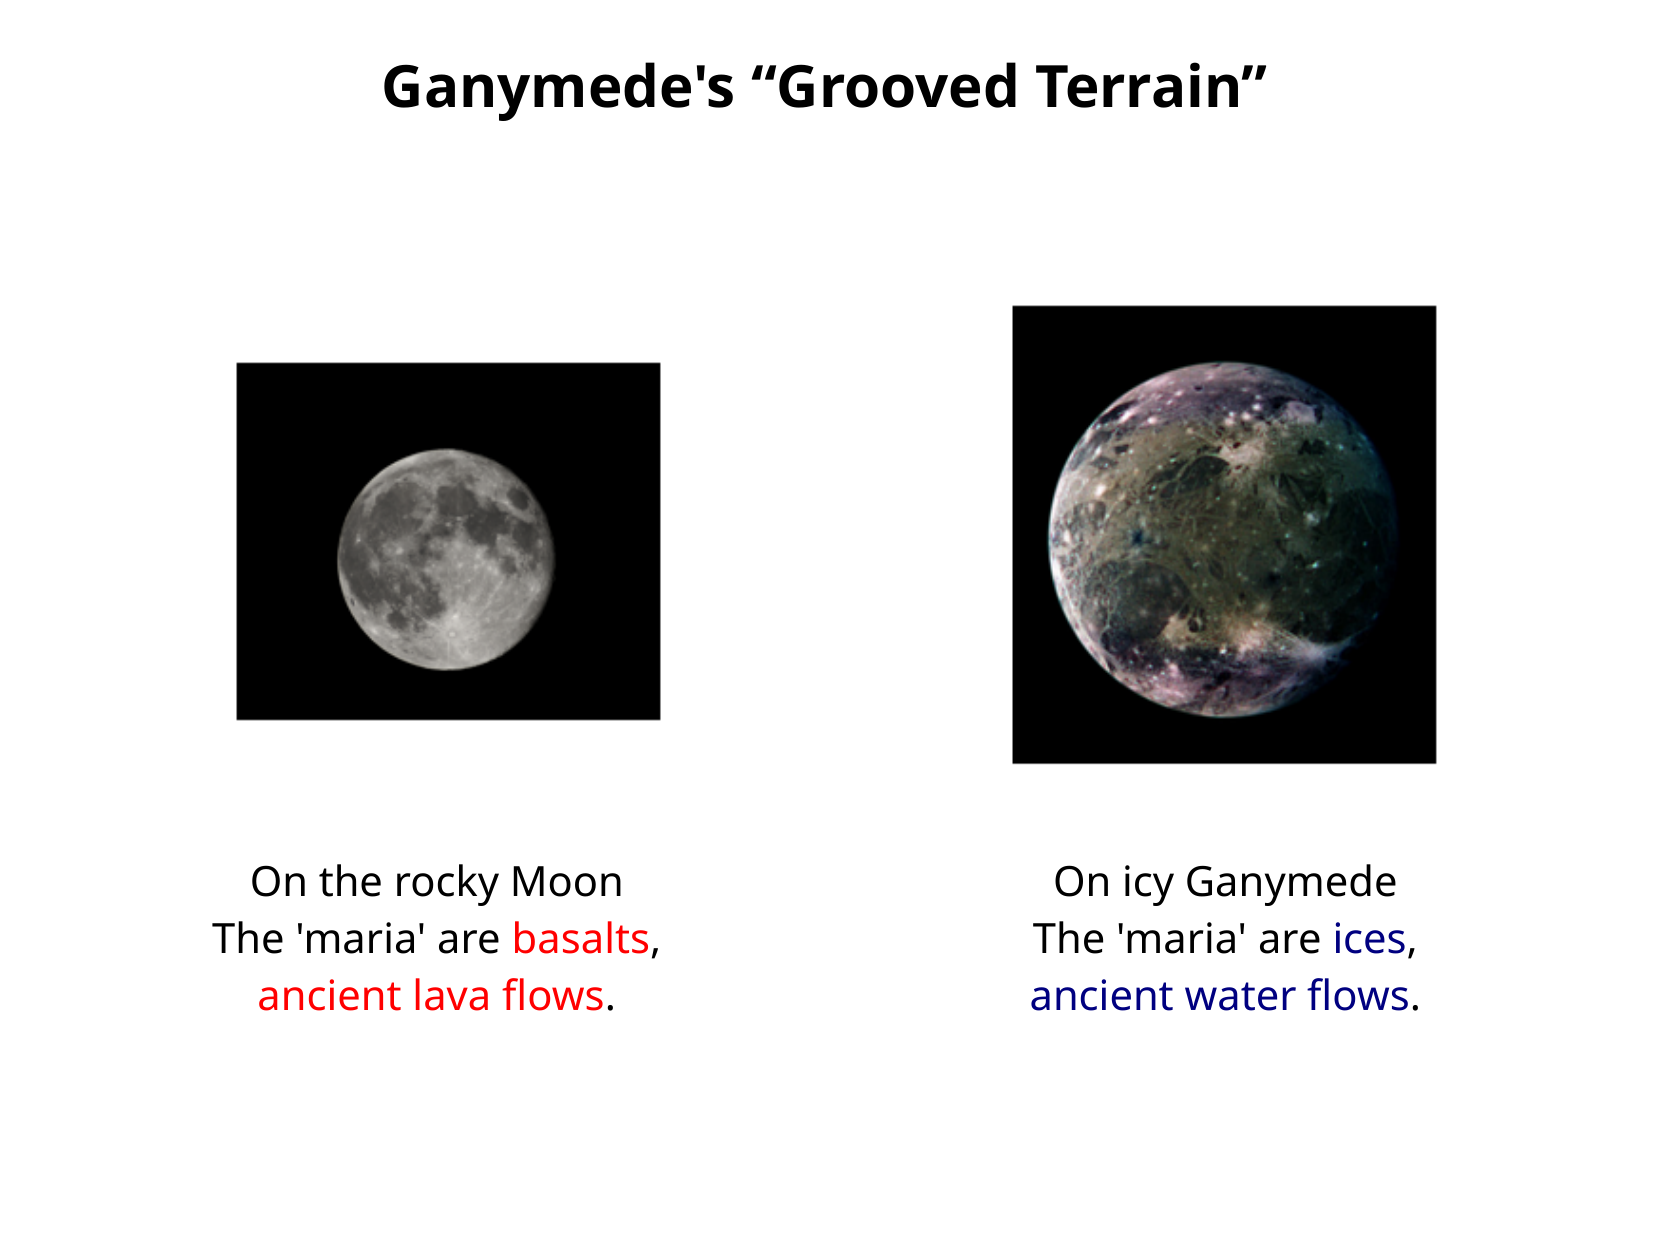

Ganymede's “Grooved Terrain”
On the rocky Moon
The 'maria' are basalts,
ancient lava flows.
On icy Ganymede
The 'maria' are ices,
ancient water flows.